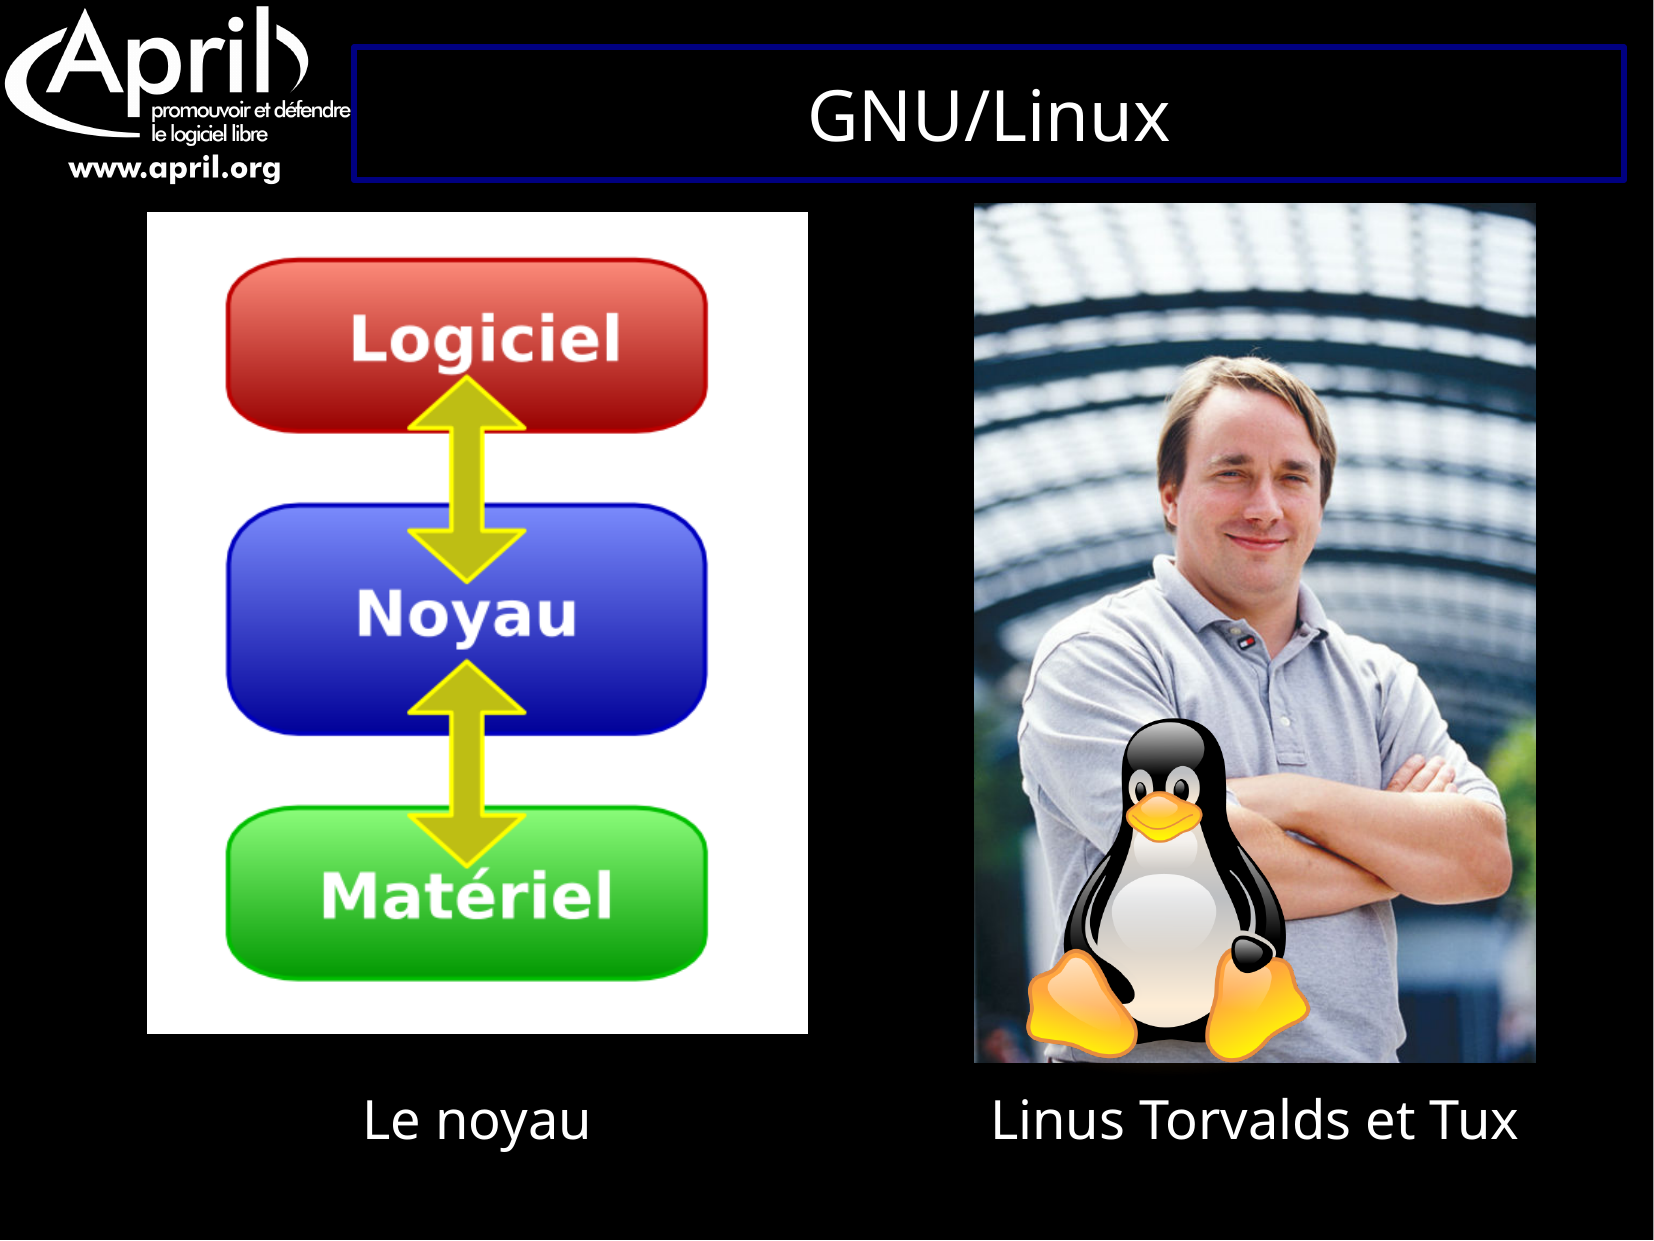

# GNU/Linux
Le noyau
Linus Torvalds et Tux